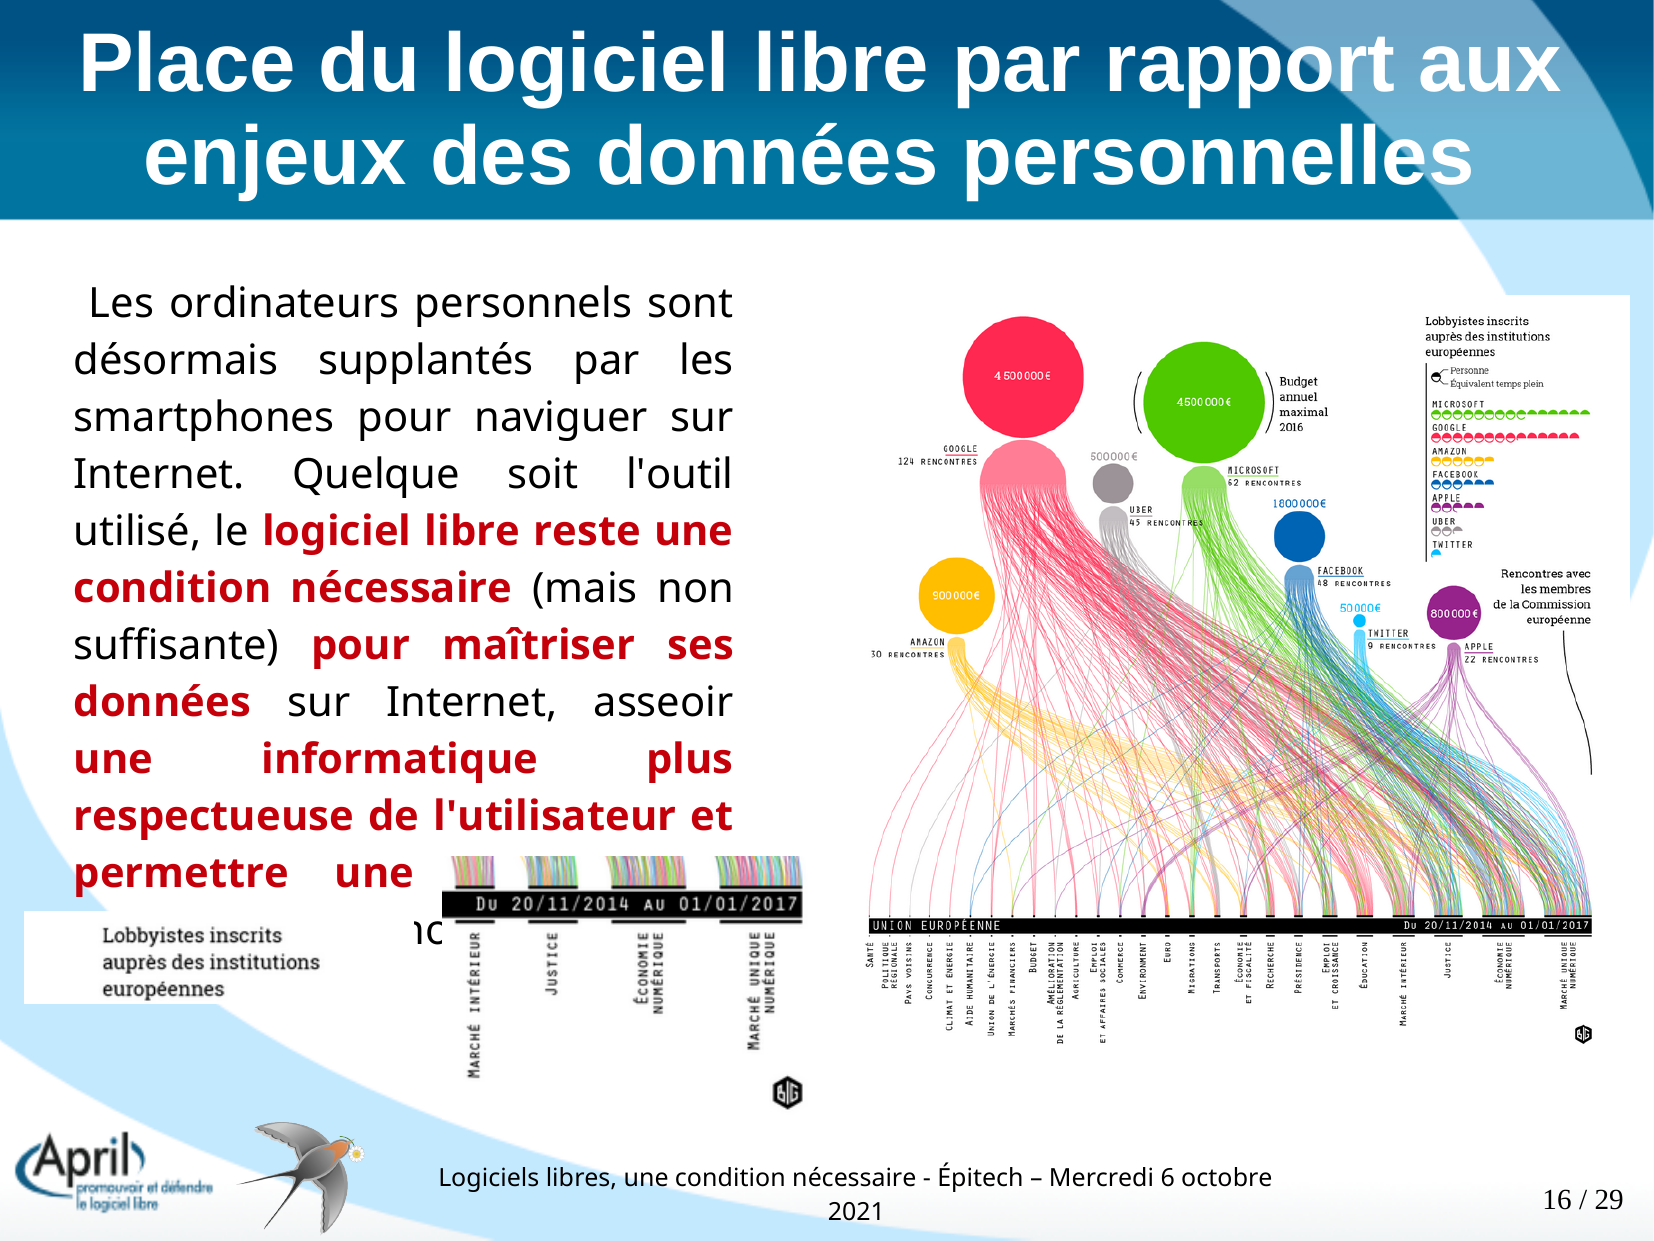

# Place du logiciel libre par rapport aux enjeux des données personnelles
Les ordinateurs personnels sont désormais supplantés par les smartphones pour naviguer sur Internet. Quelque soit l'outil utilisé, le logiciel libre reste une condition nécessaire (mais non suffisante) pour maîtriser ses données sur Internet, asseoir une informatique plus respectueuse de l'utilisateur et permettre une gouvernance plus saine dans nos structures.
16
POSS 2018